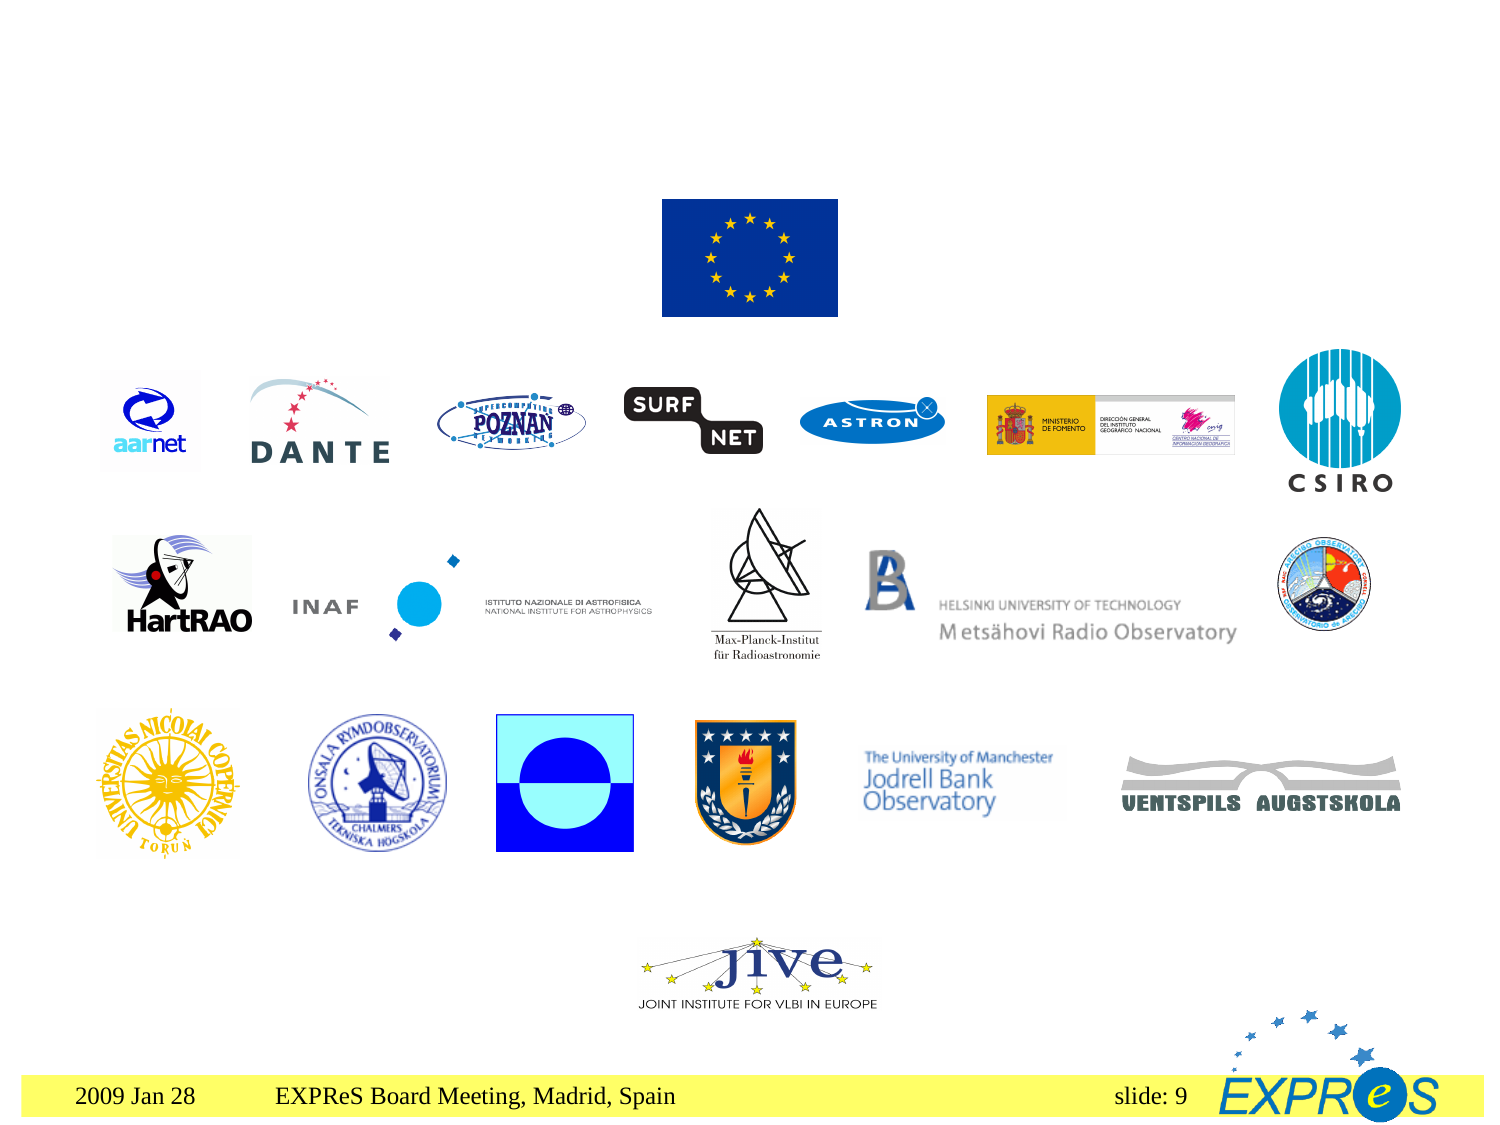

#
2009 Jan 28
EXPReS Board Meeting, Madrid, Spain
9